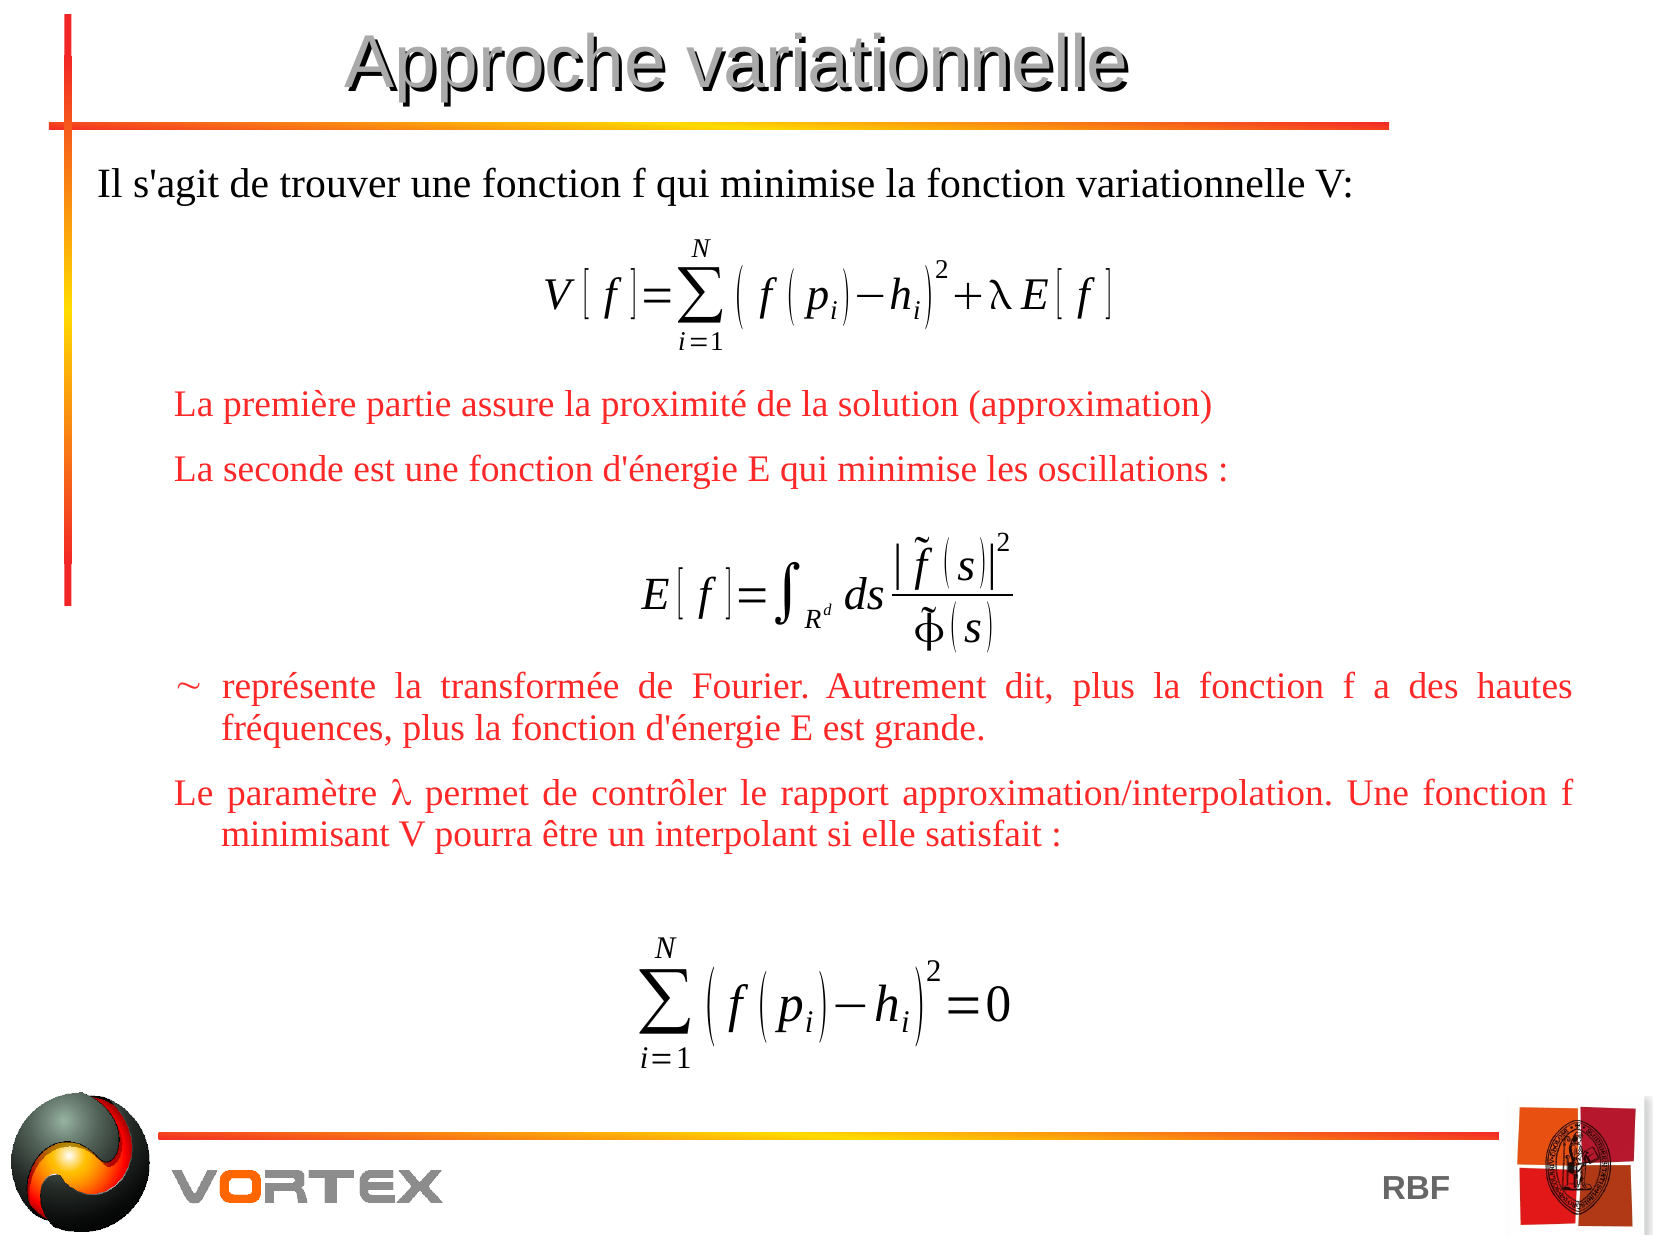

# Approche variationnelle
Il s'agit de trouver une fonction f qui minimise la fonction variationnelle V:
La première partie assure la proximité de la solution (approximation)
La seconde est une fonction d'énergie E qui minimise les oscillations :
 représente la transformée de Fourier. Autrement dit, plus la fonction f a des hautes fréquences, plus la fonction d'énergie E est grande.
Le paramètre  permet de contrôler le rapport approximation/interpolation. Une fonction f minimisant V pourra être un interpolant si elle satisfait :